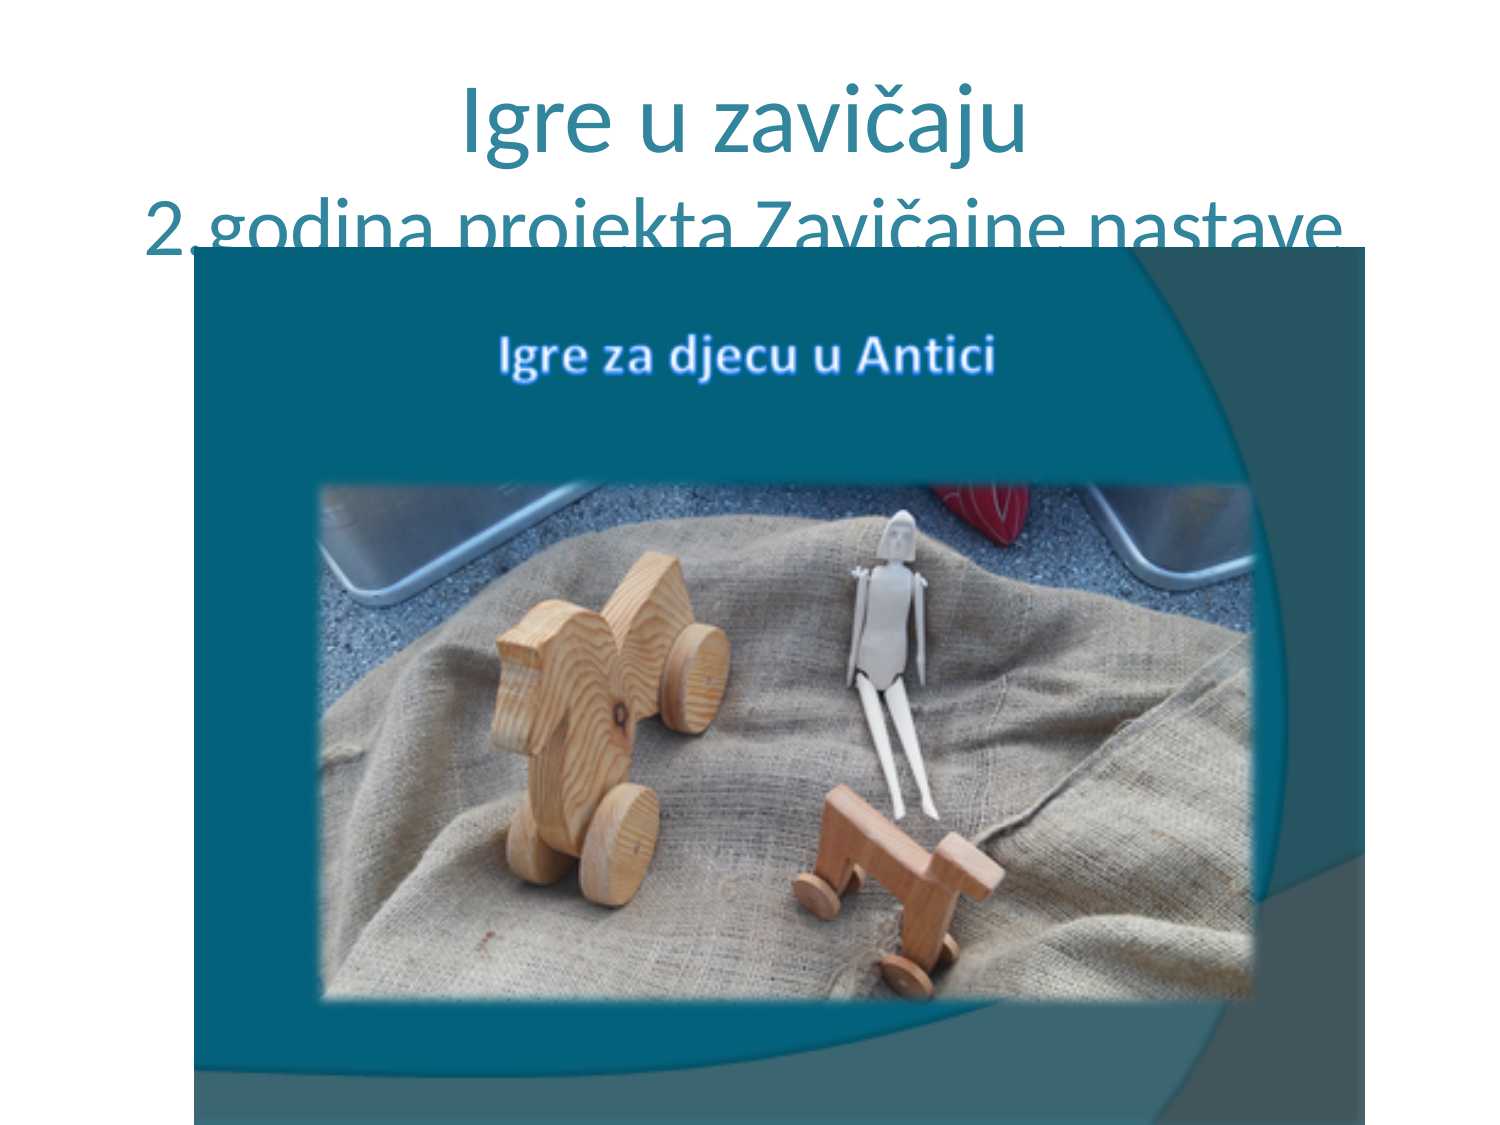

# Igre u zavičaju 2.godina projekta Zavičajne nastave